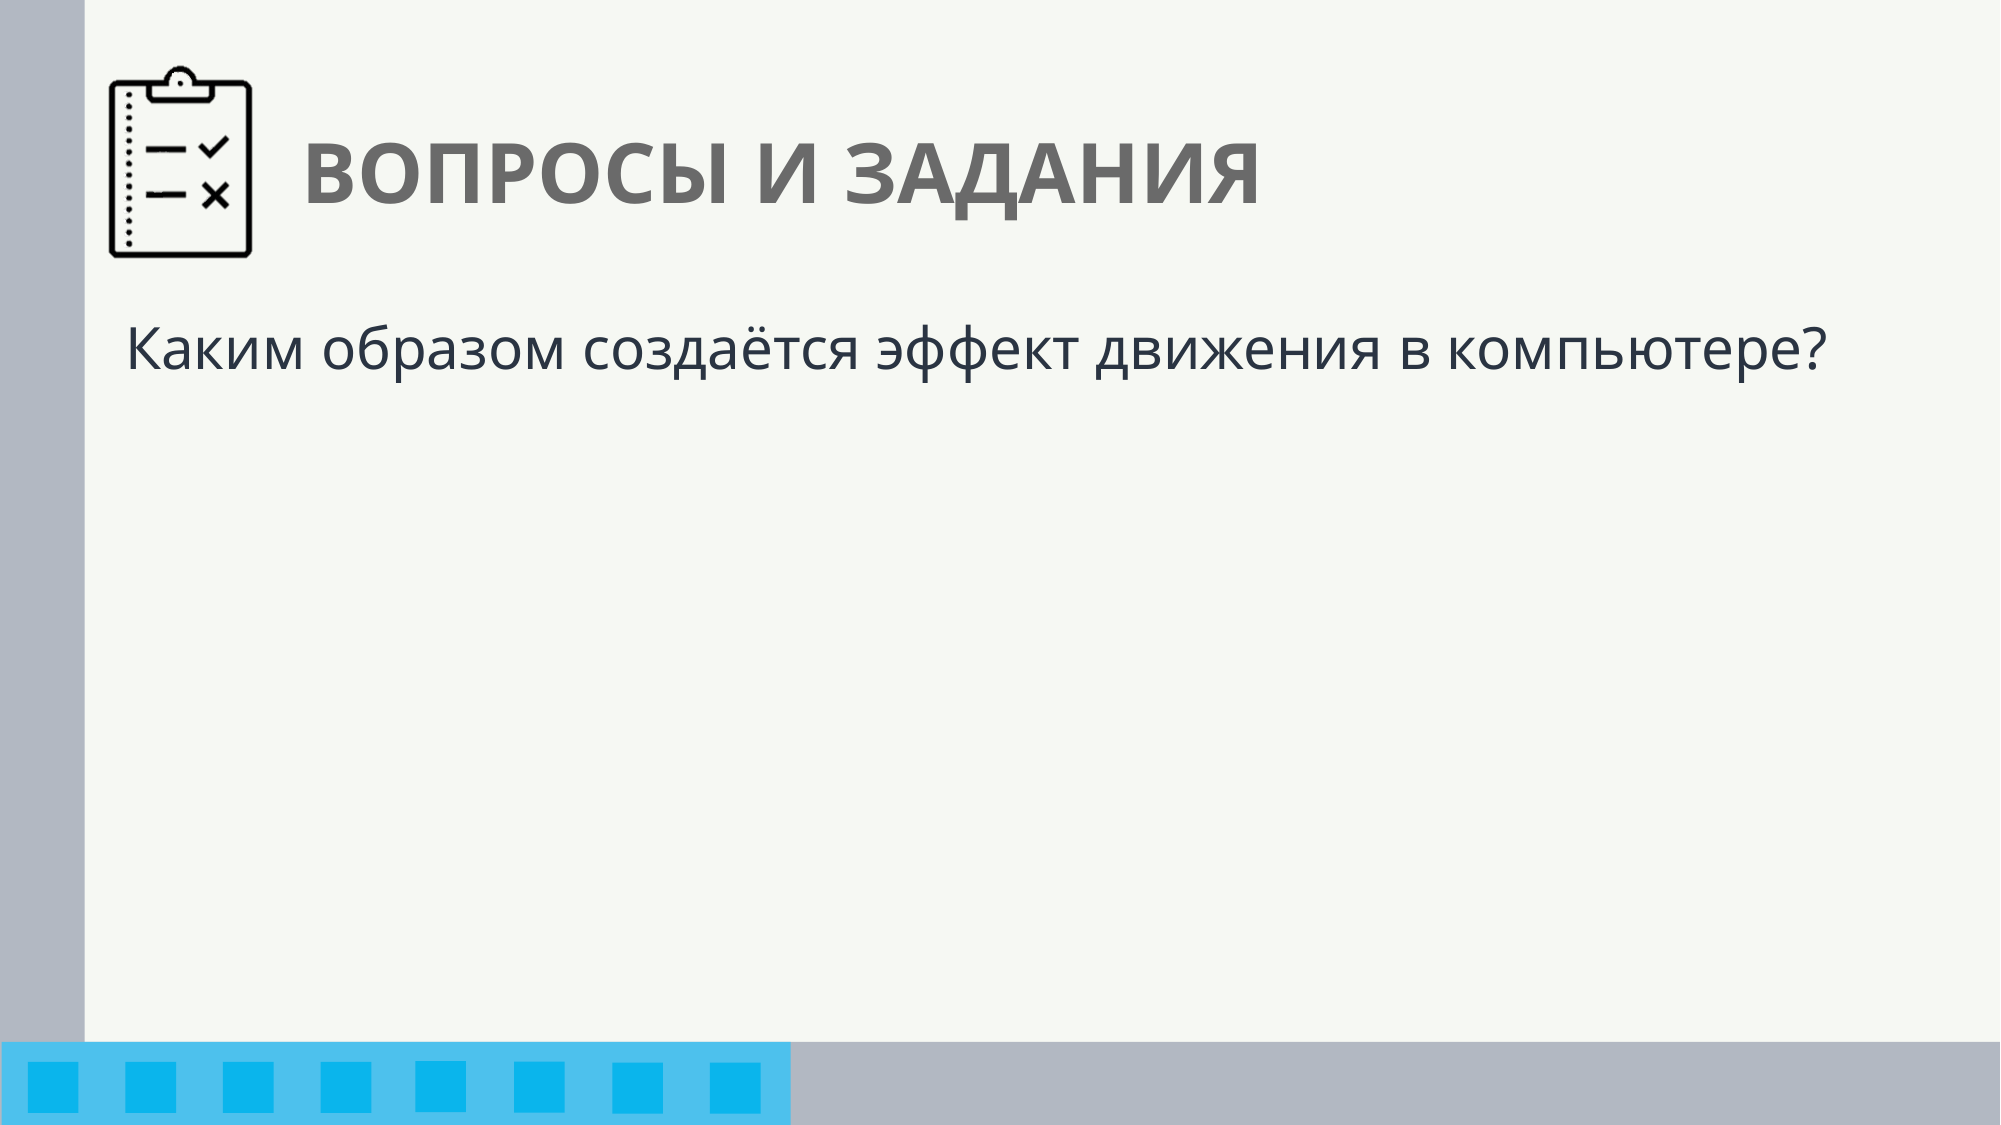

# ВОПРОСЫ И ЗАДАНИЯ
Каким образом создаётся эффект движения в компьютере?